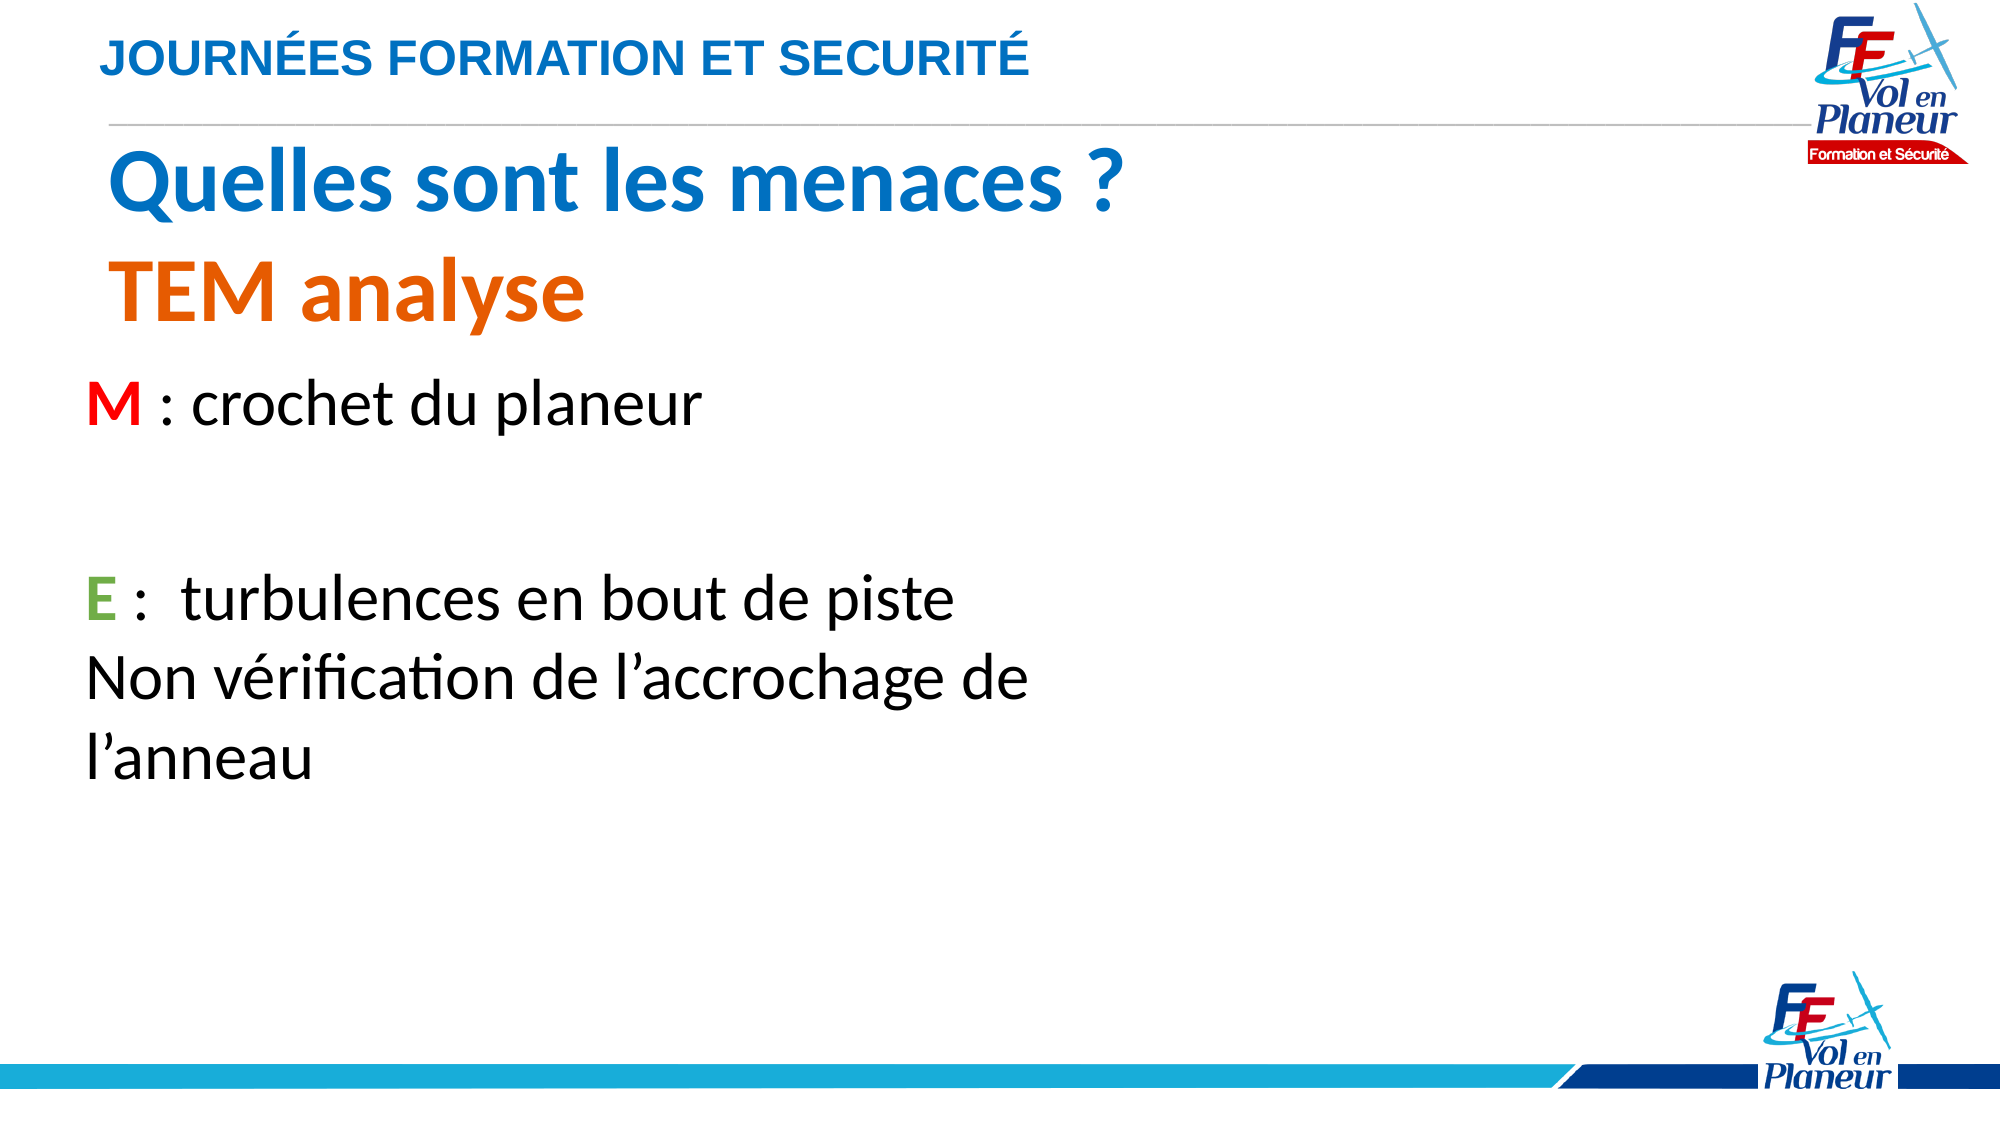

# JOURNÉES FORMATION ET SECURITÉ
Quelles sont les menaces ?
TEM analyse
M : crochet du planeur
E : turbulences en bout de piste
Non vérification de l’accrochage de l’anneau